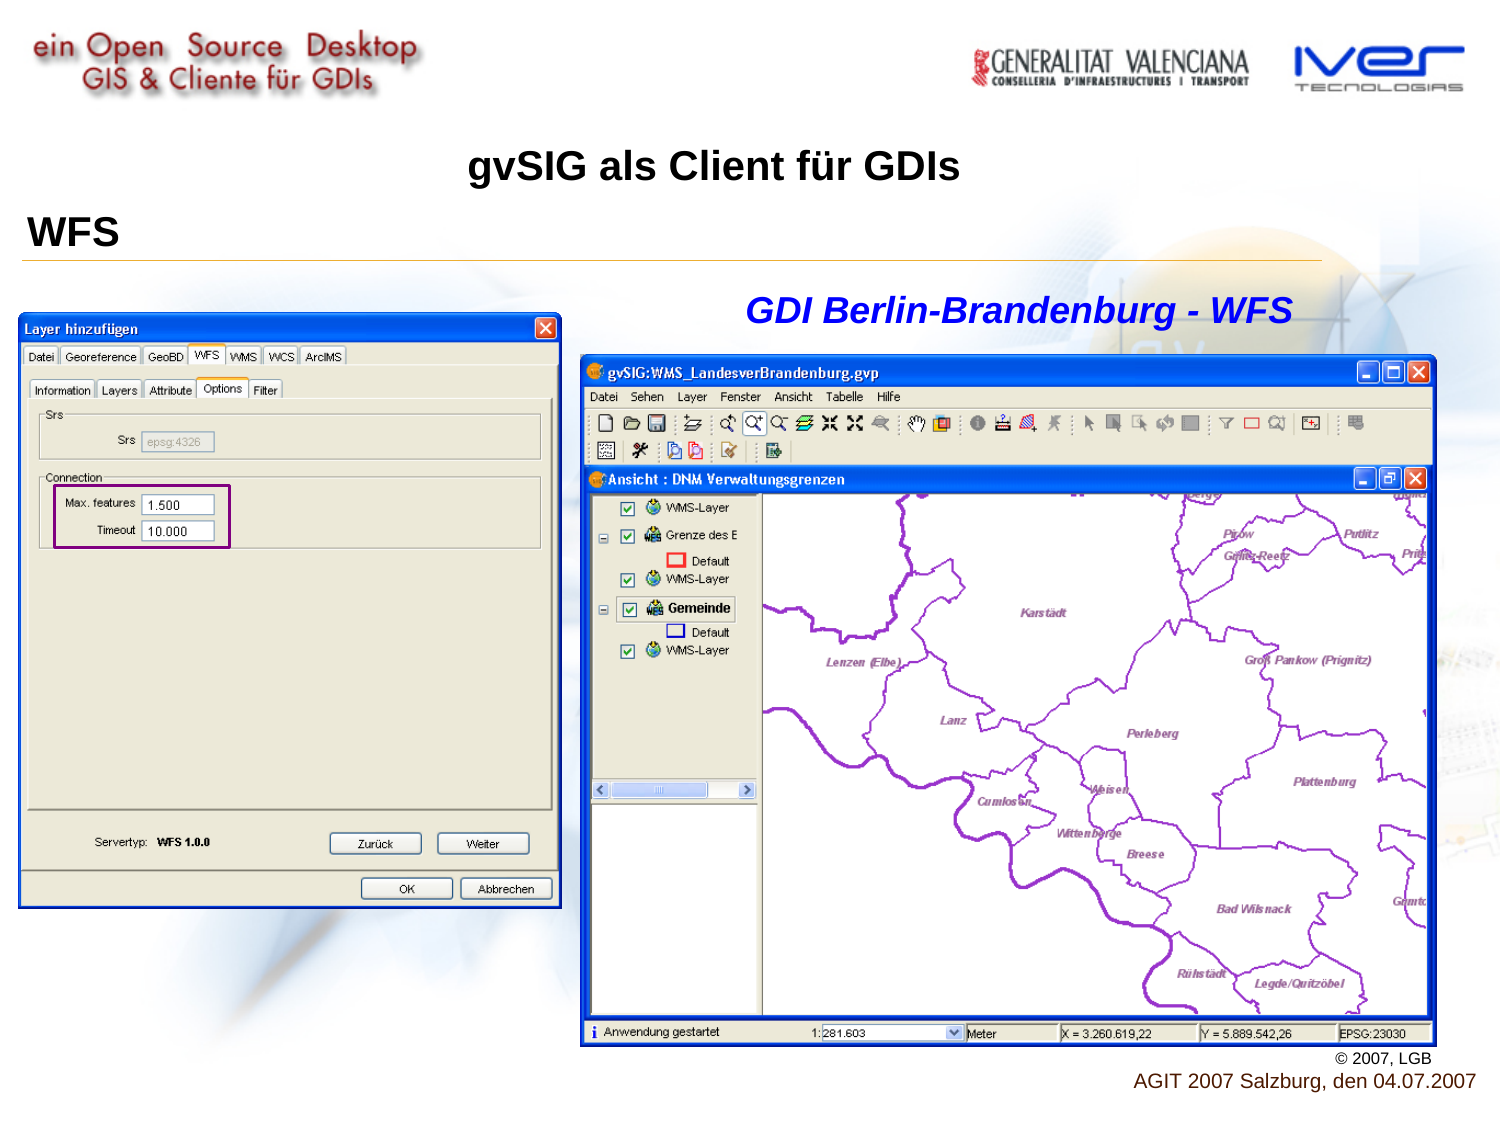

gvSIG als Client für GDIs
WFS
GDI Berlin-Brandenburg - WFS
© 2007, LGB
AGIT 2007 Salzburg, den 04.07.2007